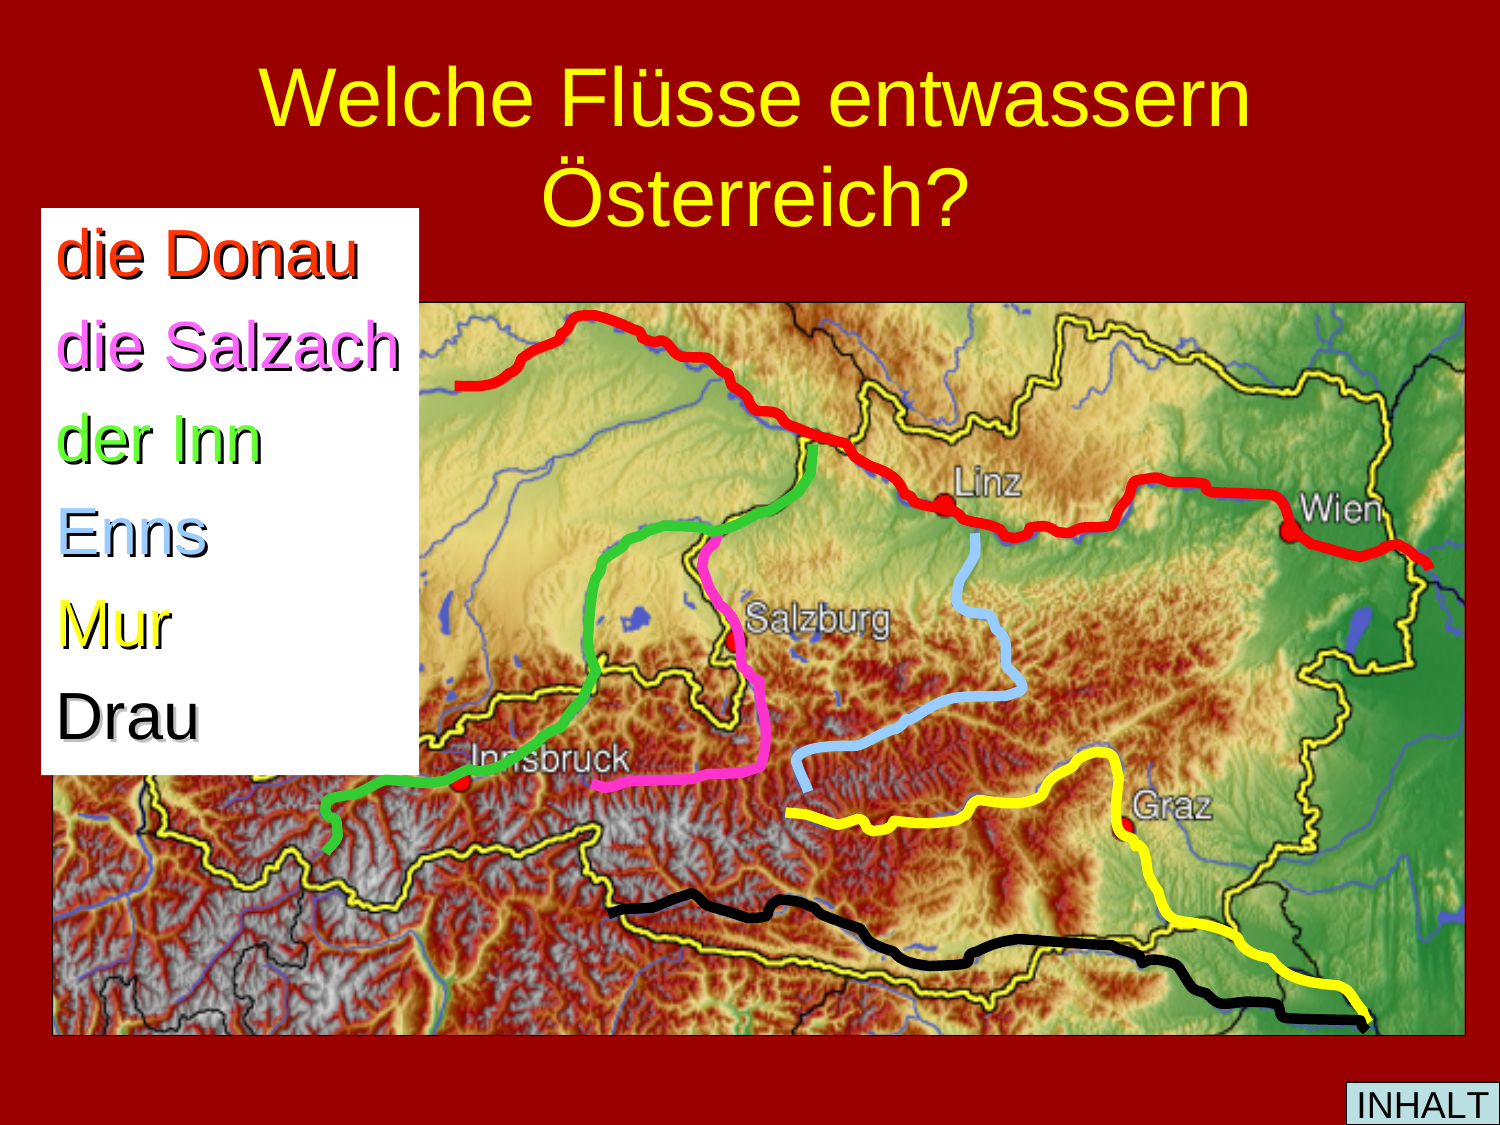

# Welche Flüsse entwassern Österreich?
die Donau
die Salzach
der Inn
Enns
Mur
Drau
INHALT